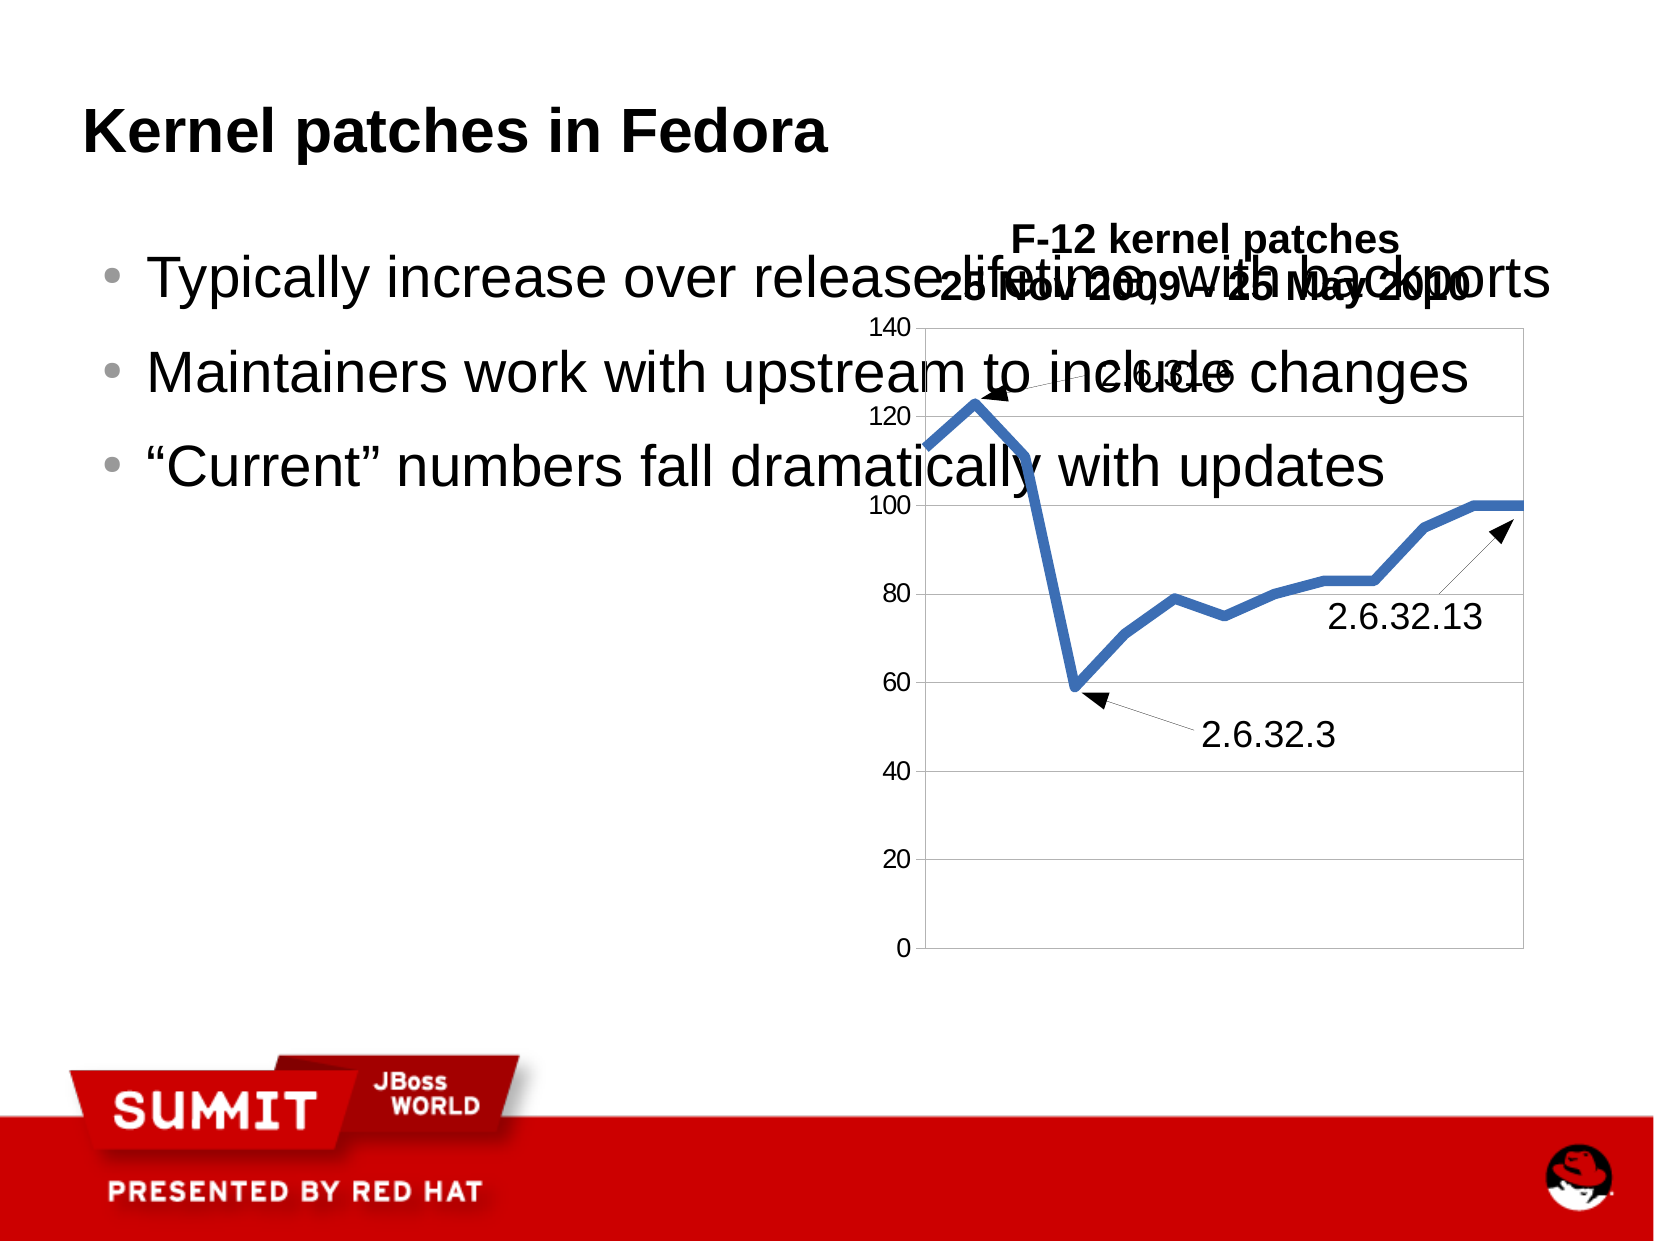

# Kernel patches in Fedora
F-12 kernel patches
25 Nov 2009 – 25 May 2010
Typically increase over release lifetime, with backports
Maintainers work with upstream to include changes
“Current” numbers fall dramatically with updates
### Chart
| Category | Patches |
|---|---|
| 2009-11-25 | 113.0 |
| 2009-12-10 | 123.0 |
| 2009-12-25 | 111.0 |
| 2010-01-10 | 59.0 |
| 2010-01-25 | 71.0 |
| 2010-02-10 | 79.0 |
| 2010-02-25 | 75.0 |
| 2010-03-10 | 80.0 |
| 2010-03-25 | 83.0 |
| 2010-04-10 | 83.0 |
| 2010-04-25 | 95.0 |
| 2010-05-10 | 100.0 |
| 2010-05-25 | 100.0 |2.6.31.6
2.6.32.13
2.6.32.3